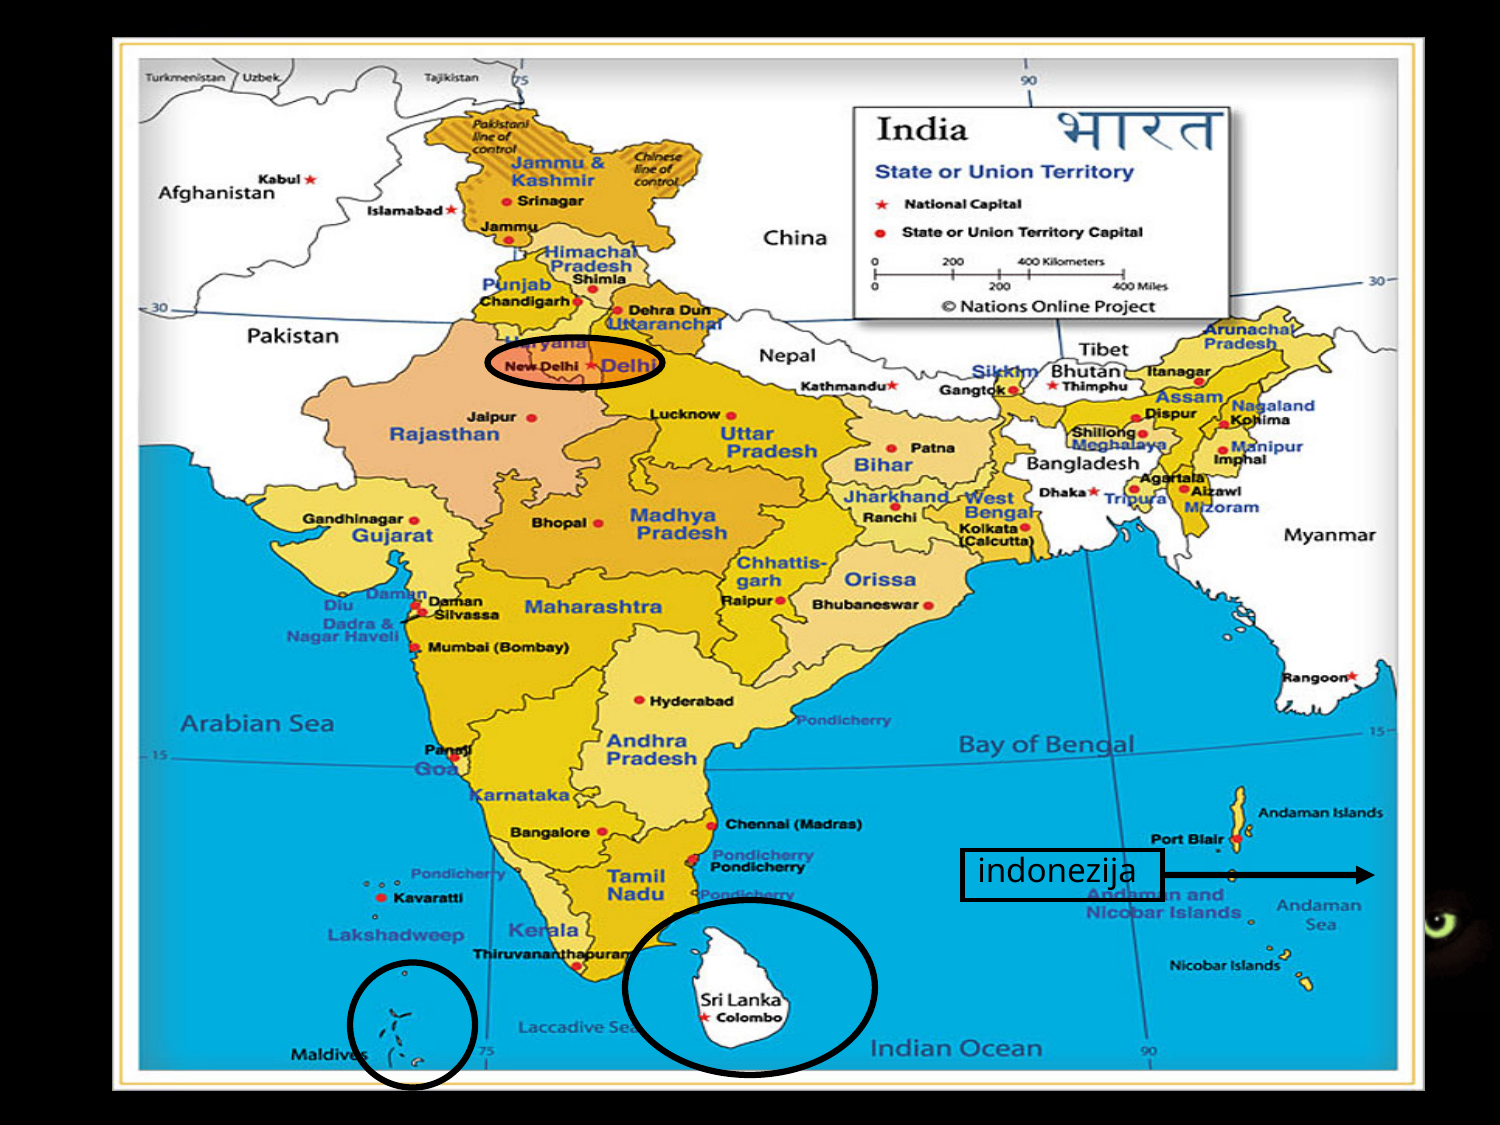

Arabsko morje
indonezija
Bengalski zaliv
Indijski ocean